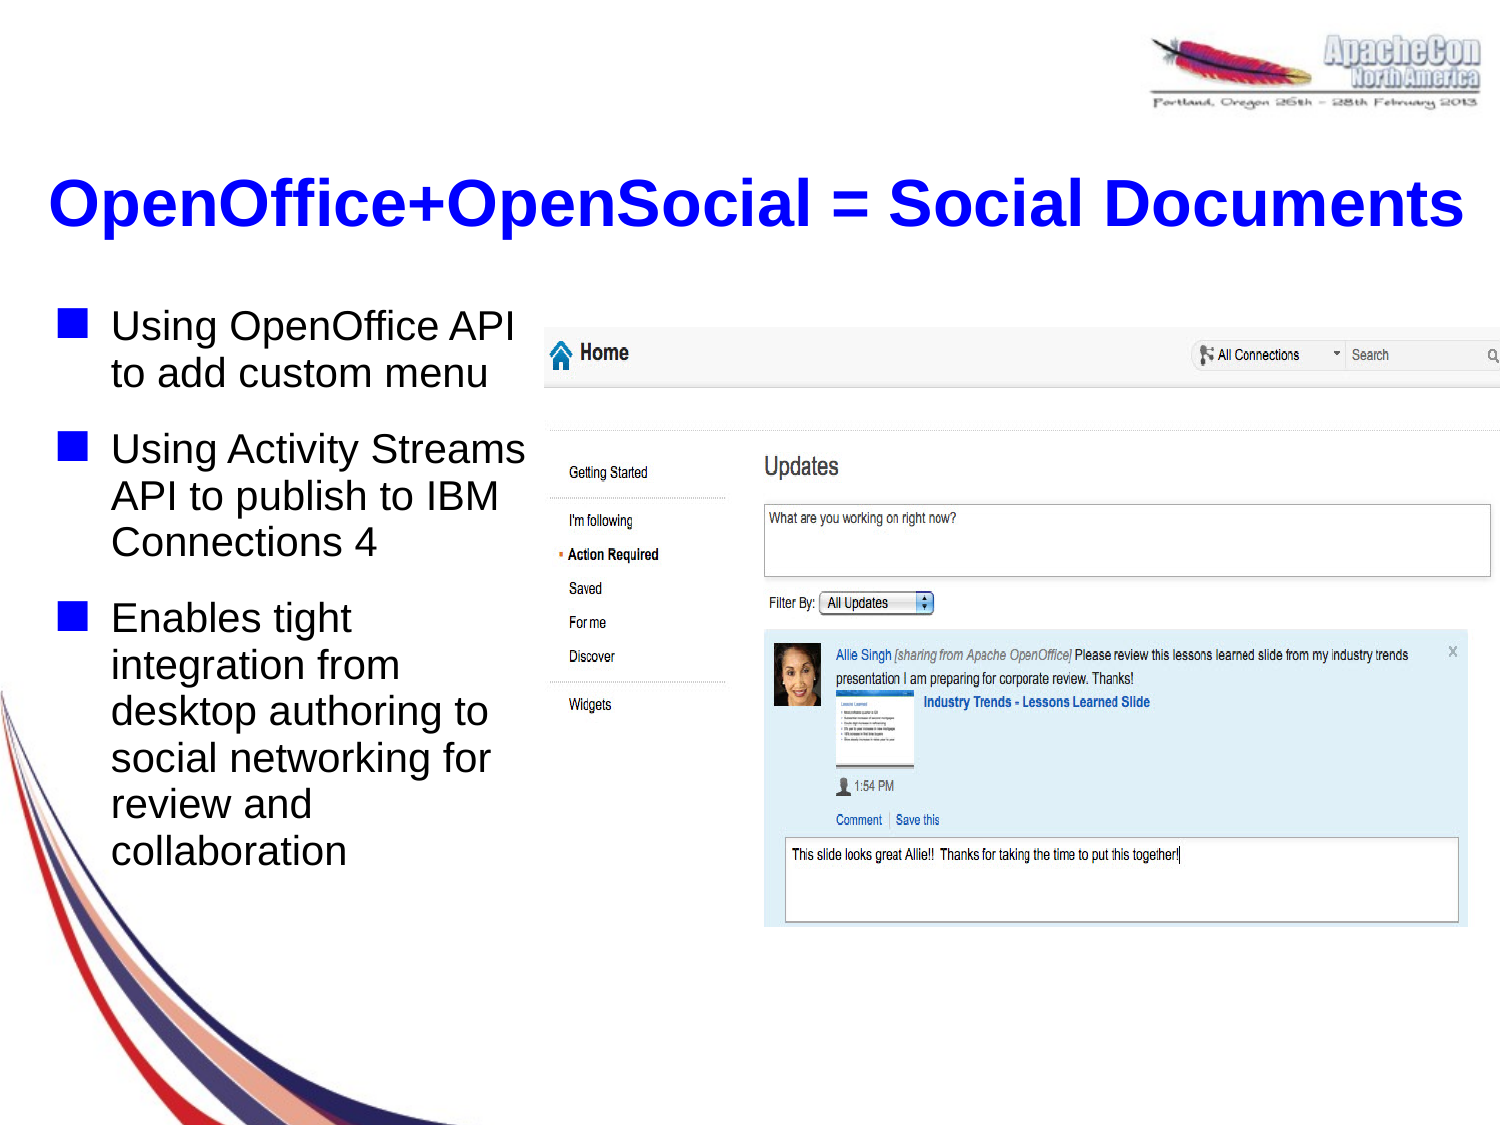

OpenOffice+OpenSocial = Social Documents
# Using OpenOffice API to add custom menu
Using Activity Streams API to publish to IBM Connections 4
Enables tight integration from desktop authoring to social networking for review and collaboration